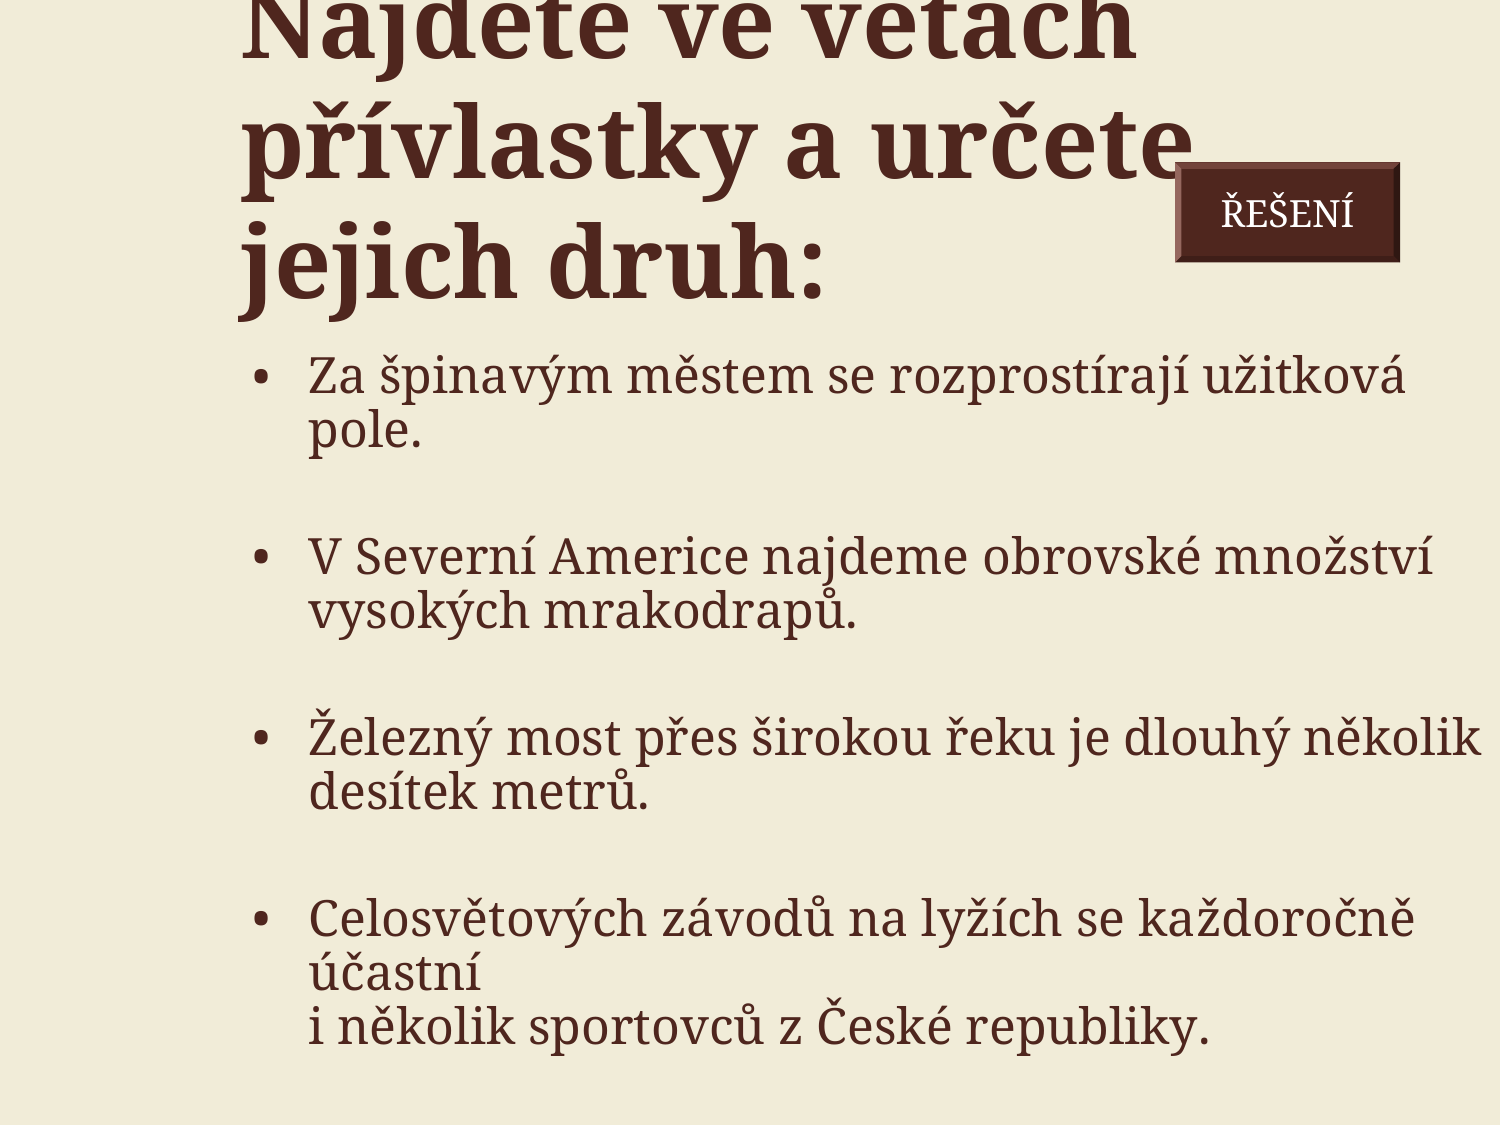

# Najděte ve větách přívlastky a určete jejich druh:
ŘEŠENÍ
Za špinavým městem se rozprostírají užitková pole.
V Severní Americe najdeme obrovské množství vysokých mrakodrapů.
Železný most přes širokou řeku je dlouhý několik desítek metrů.
Celosvětových závodů na lyžích se každoročně účastní
i několik sportovců z České republiky.
Zajímavá práce na počítači mě velmi baví.